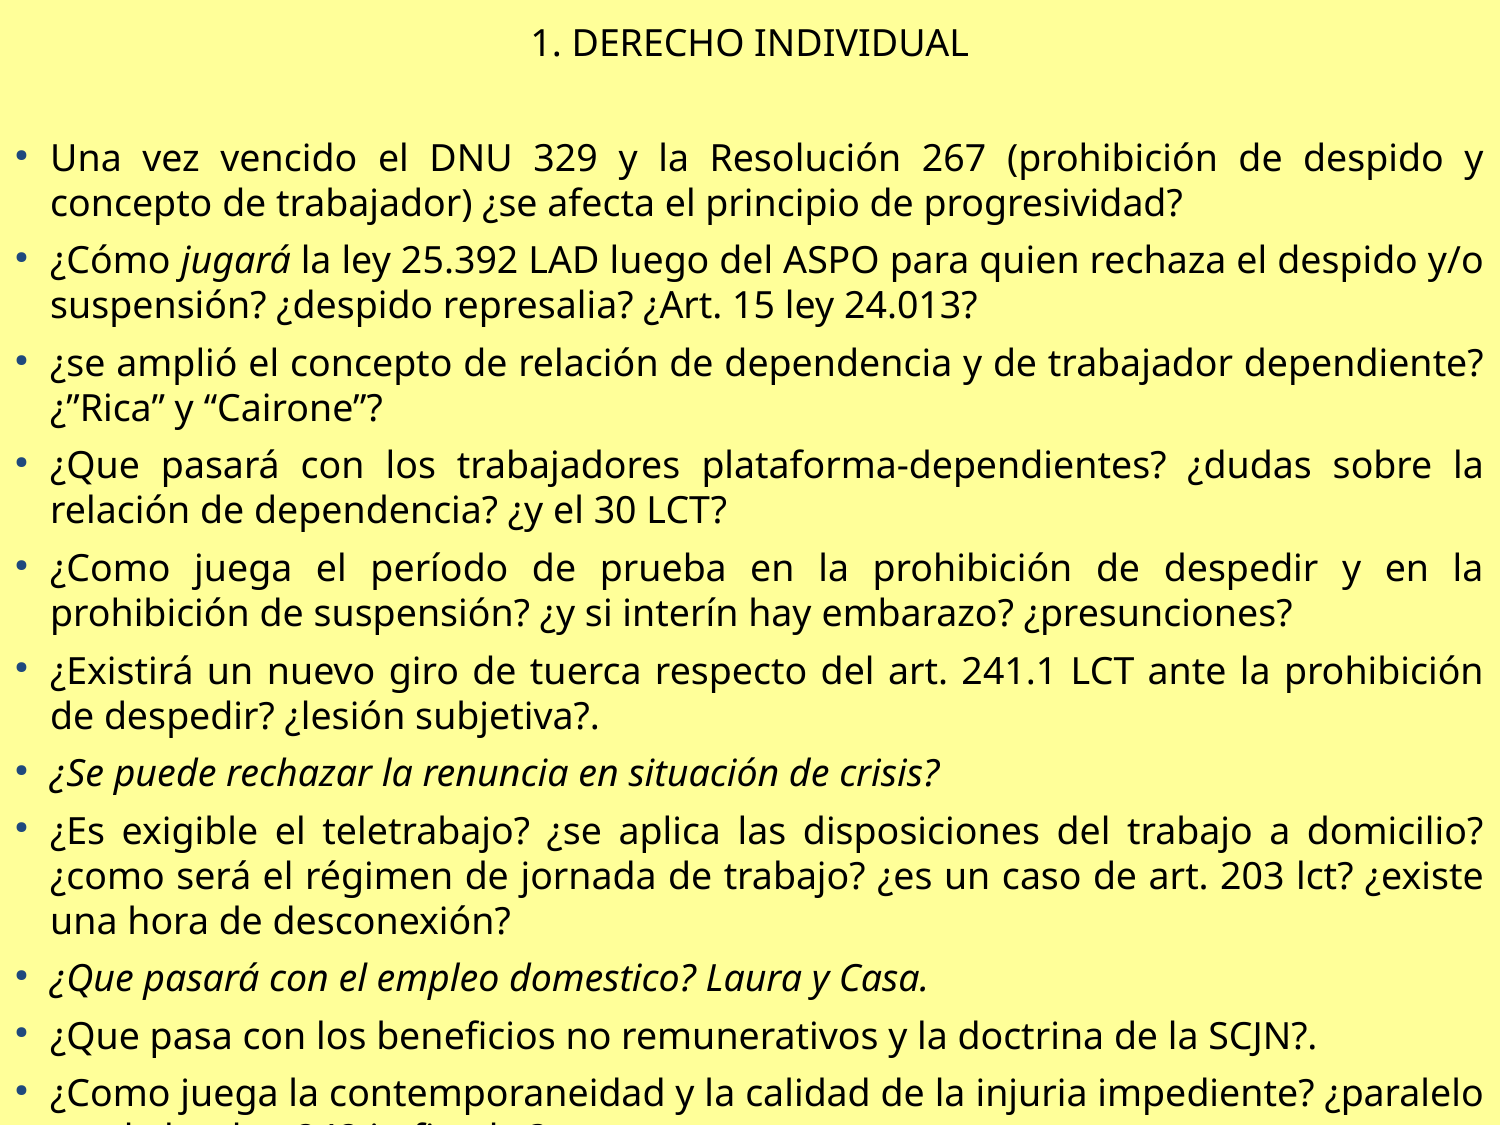

1. DERECHO INDIVIDUAL
Una vez vencido el DNU 329 y la Resolución 267 (prohibición de despido y concepto de trabajador) ¿se afecta el principio de progresividad?
¿Cómo jugará la ley 25.392 LAD luego del ASPO para quien rechaza el despido y/o suspensión? ¿despido represalia? ¿Art. 15 ley 24.013?
¿se amplió el concepto de relación de dependencia y de trabajador dependiente? ¿”Rica” y “Cairone”?
¿Que pasará con los trabajadores plataforma-dependientes? ¿dudas sobre la relación de dependencia? ¿y el 30 LCT?
¿Como juega el período de prueba en la prohibición de despedir y en la prohibición de suspensión? ¿y si interín hay embarazo? ¿presunciones?
¿Existirá un nuevo giro de tuerca respecto del art. 241.1 LCT ante la prohibición de despedir? ¿lesión subjetiva?.
¿Se puede rechazar la renuncia en situación de crisis?
¿Es exigible el teletrabajo? ¿se aplica las disposiciones del trabajo a domicilio? ¿como será el régimen de jornada de trabajo? ¿es un caso de art. 203 lct? ¿existe una hora de desconexión?
¿Que pasará con el empleo domestico? Laura y Casa.
¿Que pasa con los beneficios no remunerativos y la doctrina de la SCJN?.
¿Como juega la contemporaneidad y la calidad de la injuria impediente? ¿paralelo con la huelga 242 in fine lct?
¿como juega el ánimo abandónico cuando no se puede salir?